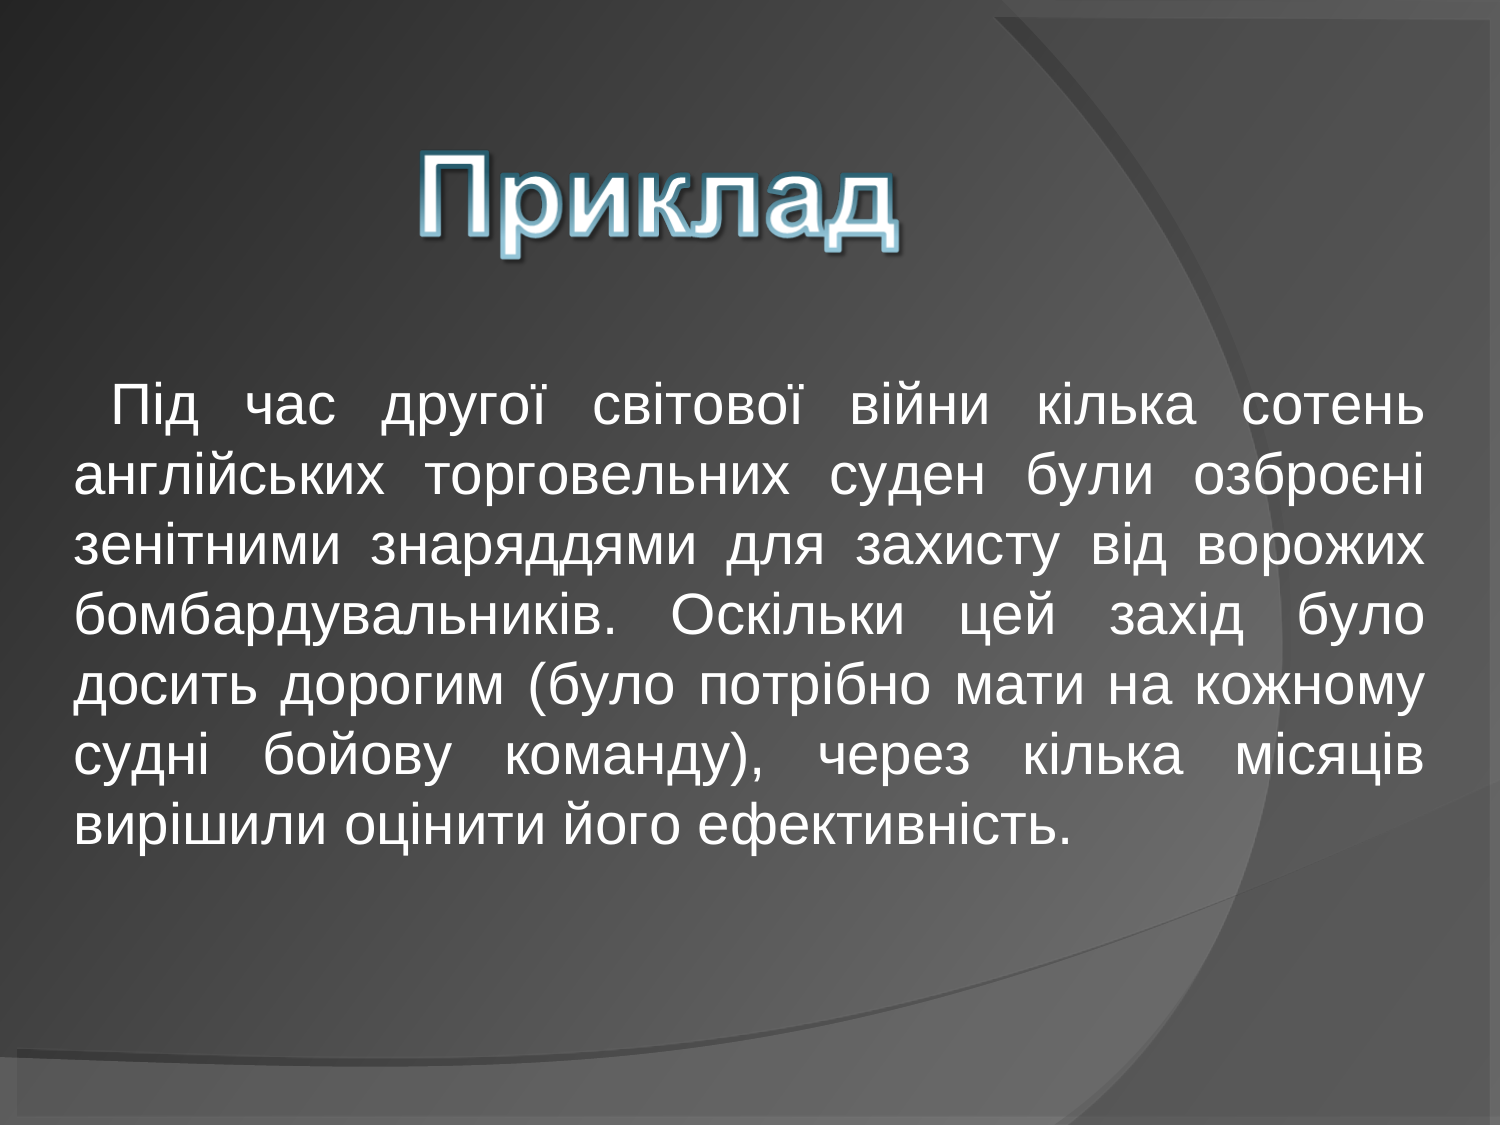

Під час другої світової війни кілька сотень англійських торговельних суден були озброєні зенітними знаряддями для захисту від ворожих бомбардувальників. Оскільки цей захід було досить дорогим (було потрібно мати на кожному судні бойову команду), через кілька місяців вирішили оцінити його ефективність.